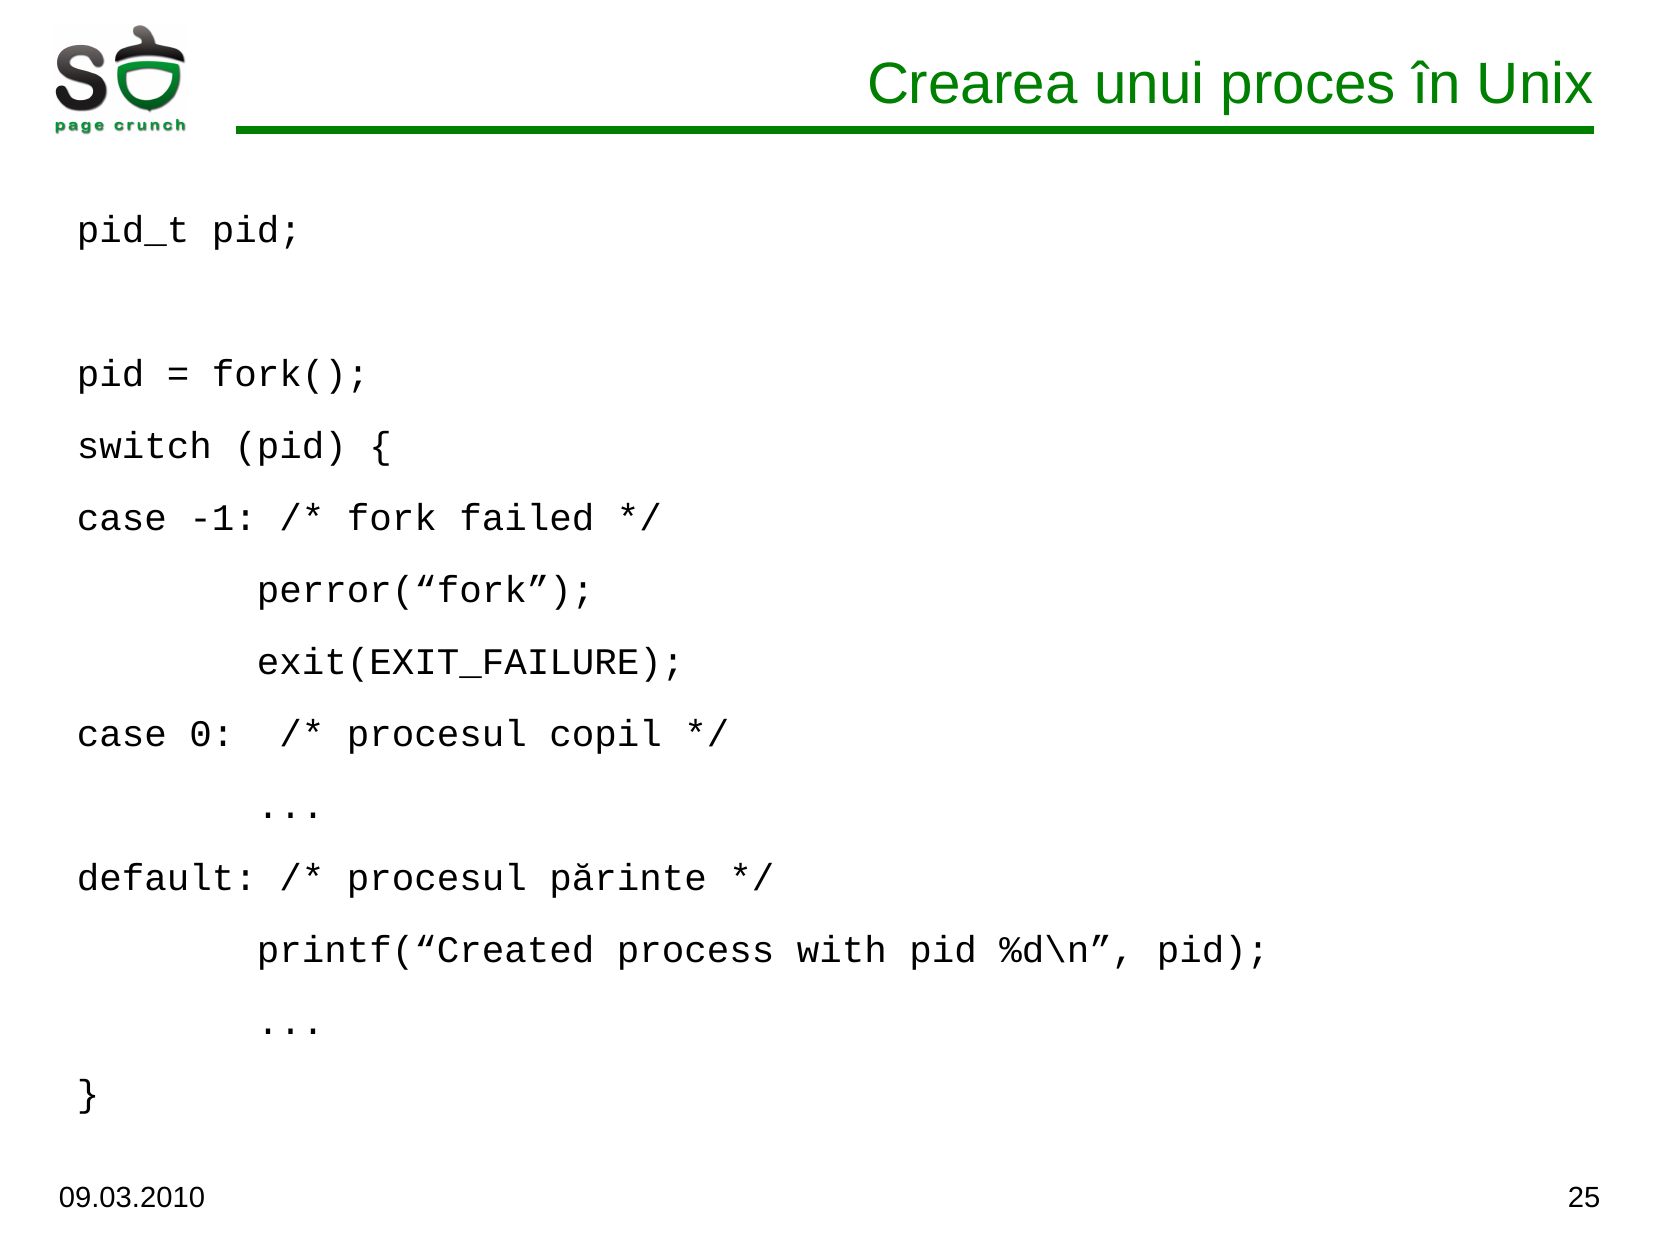

# Crearea unui proces în Unix
pid_t pid;
pid = fork();
switch (pid) {
case -1: /* fork failed */
 perror(“fork”);
 exit(EXIT_FAILURE);
case 0: /* procesul copil */
 ...
default: /* procesul părinte */
 printf(“Created process with pid %d\n”, pid);
 ...
}
09.03.2010
25